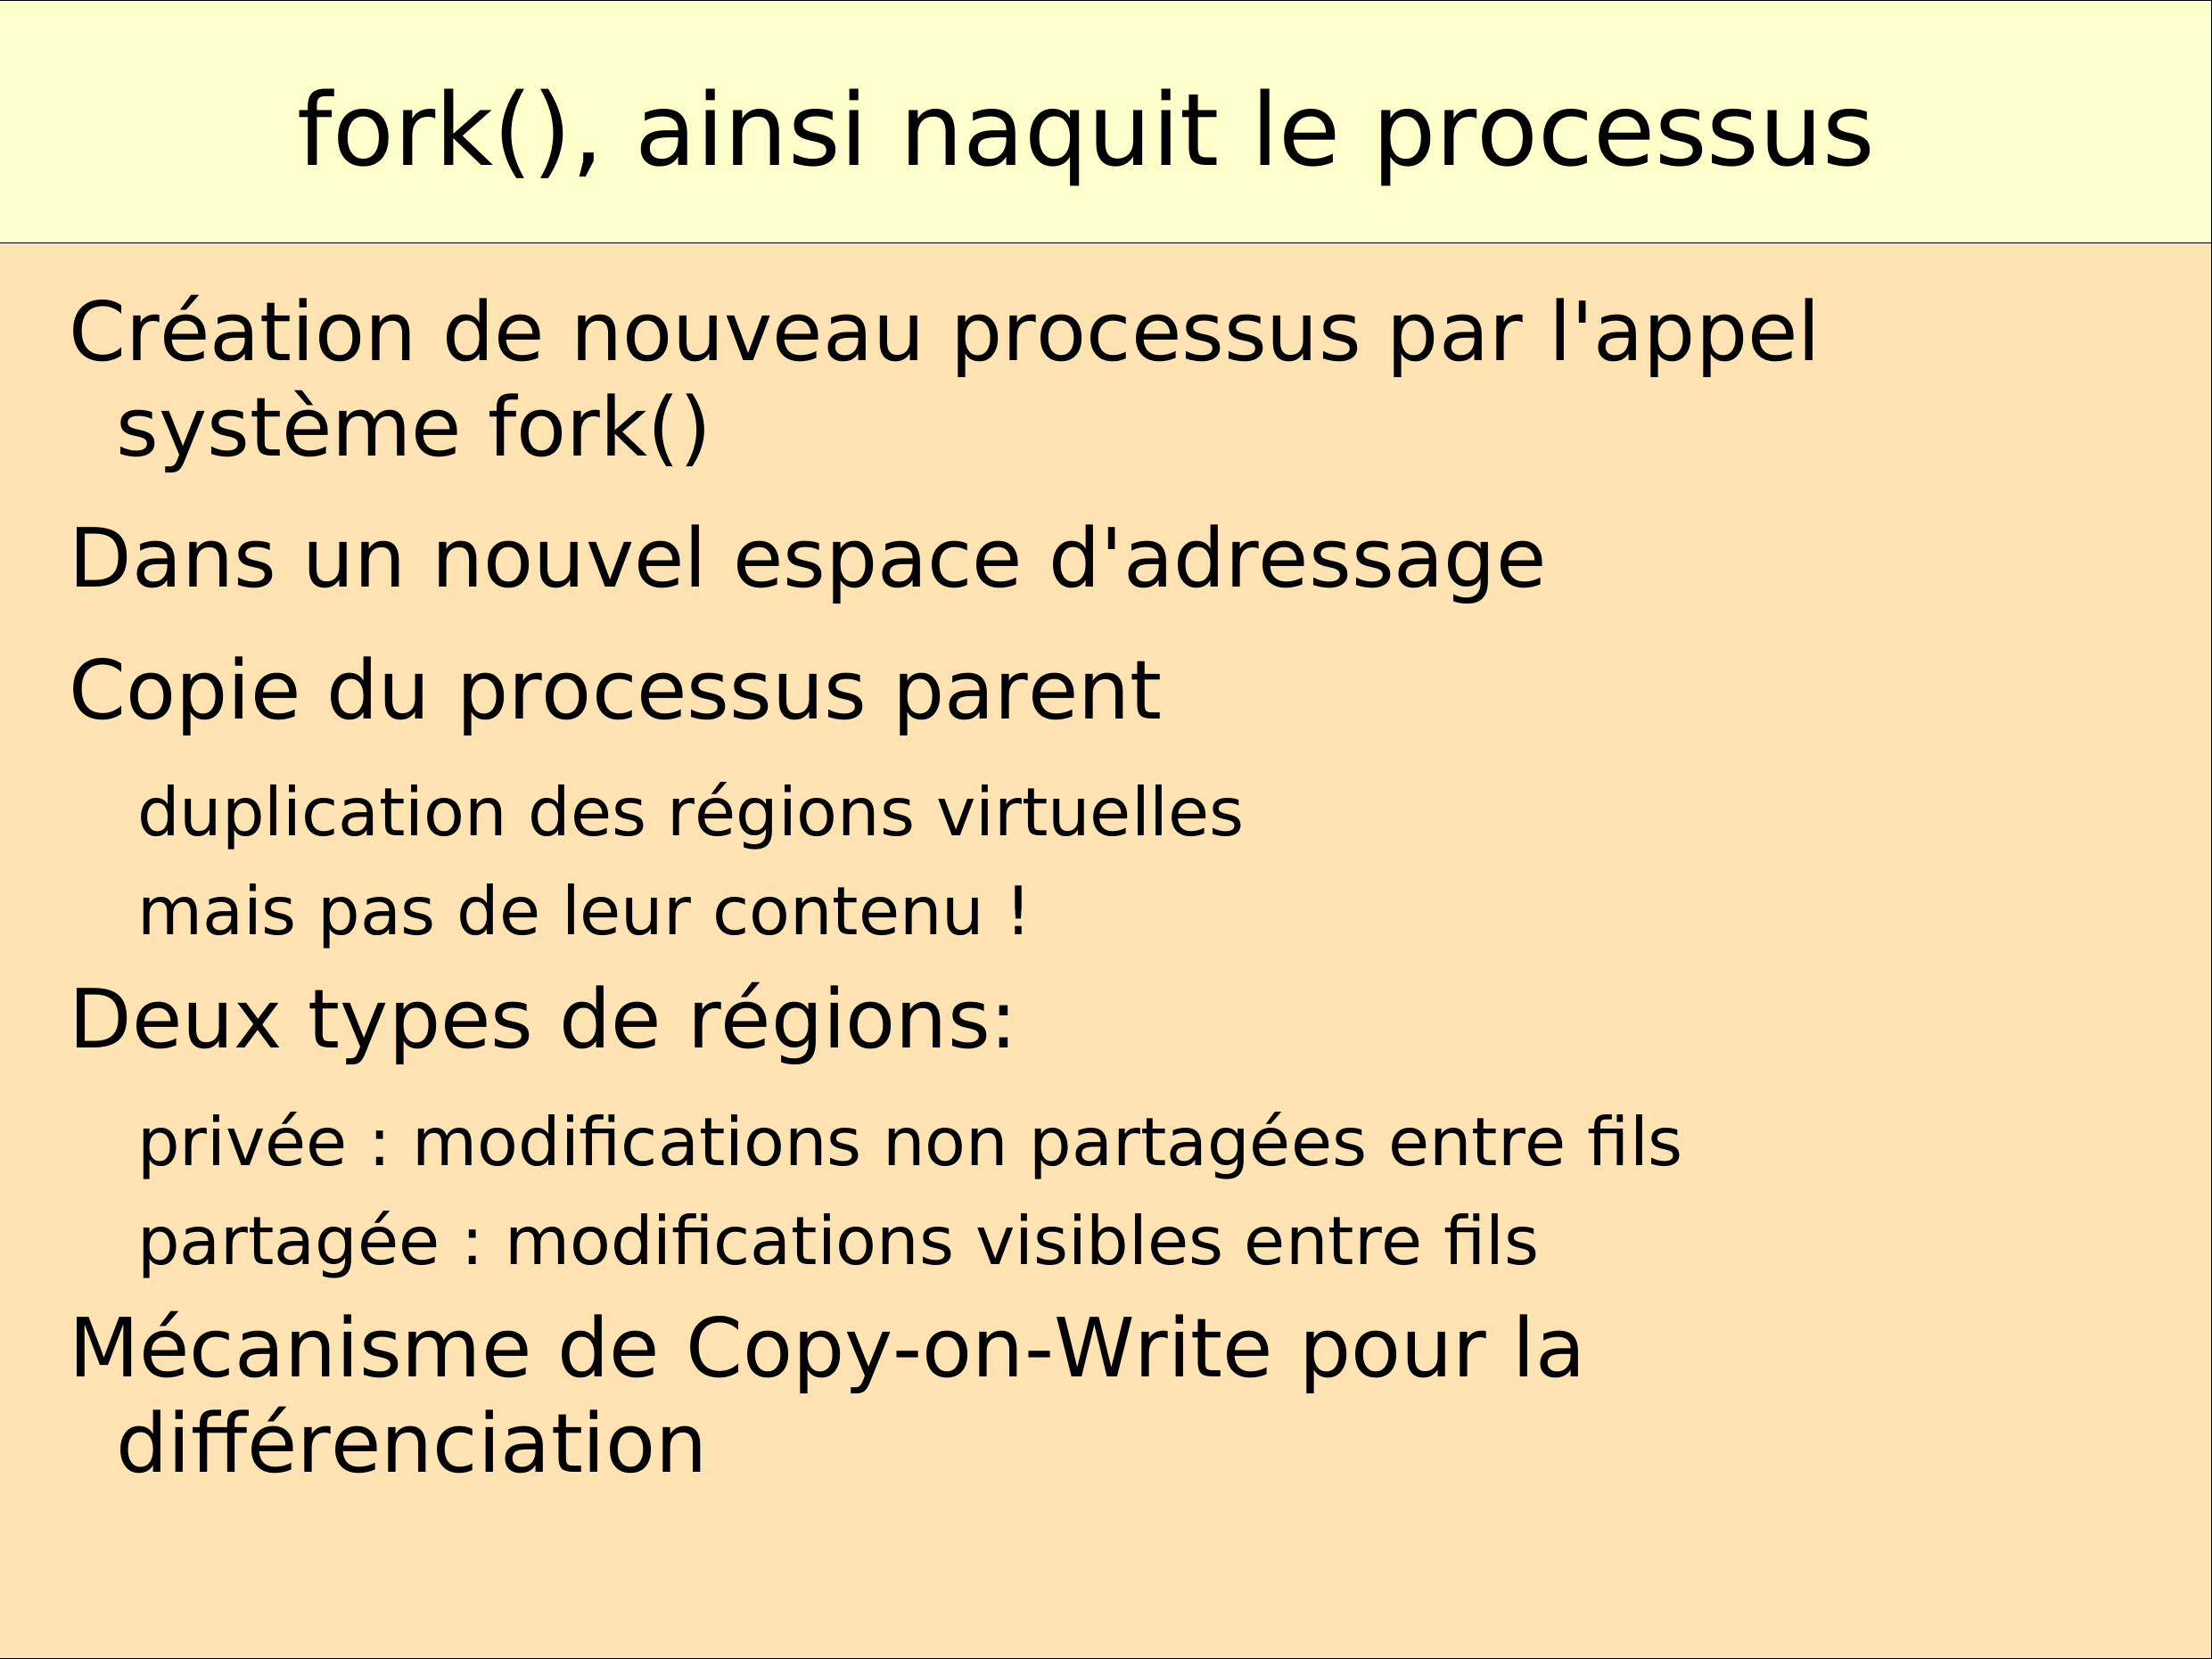

# fork(), ainsi naquit le processus
Création de nouveau processus par l'appel système fork()
Dans un nouvel espace d'adressage
Copie du processus parent
duplication des régions virtuelles
mais pas de leur contenu !
Deux types de régions:
privée : modifications non partagées entre fils
partagée : modifications visibles entre fils
Mécanisme de Copy-on-Write pour la différenciation